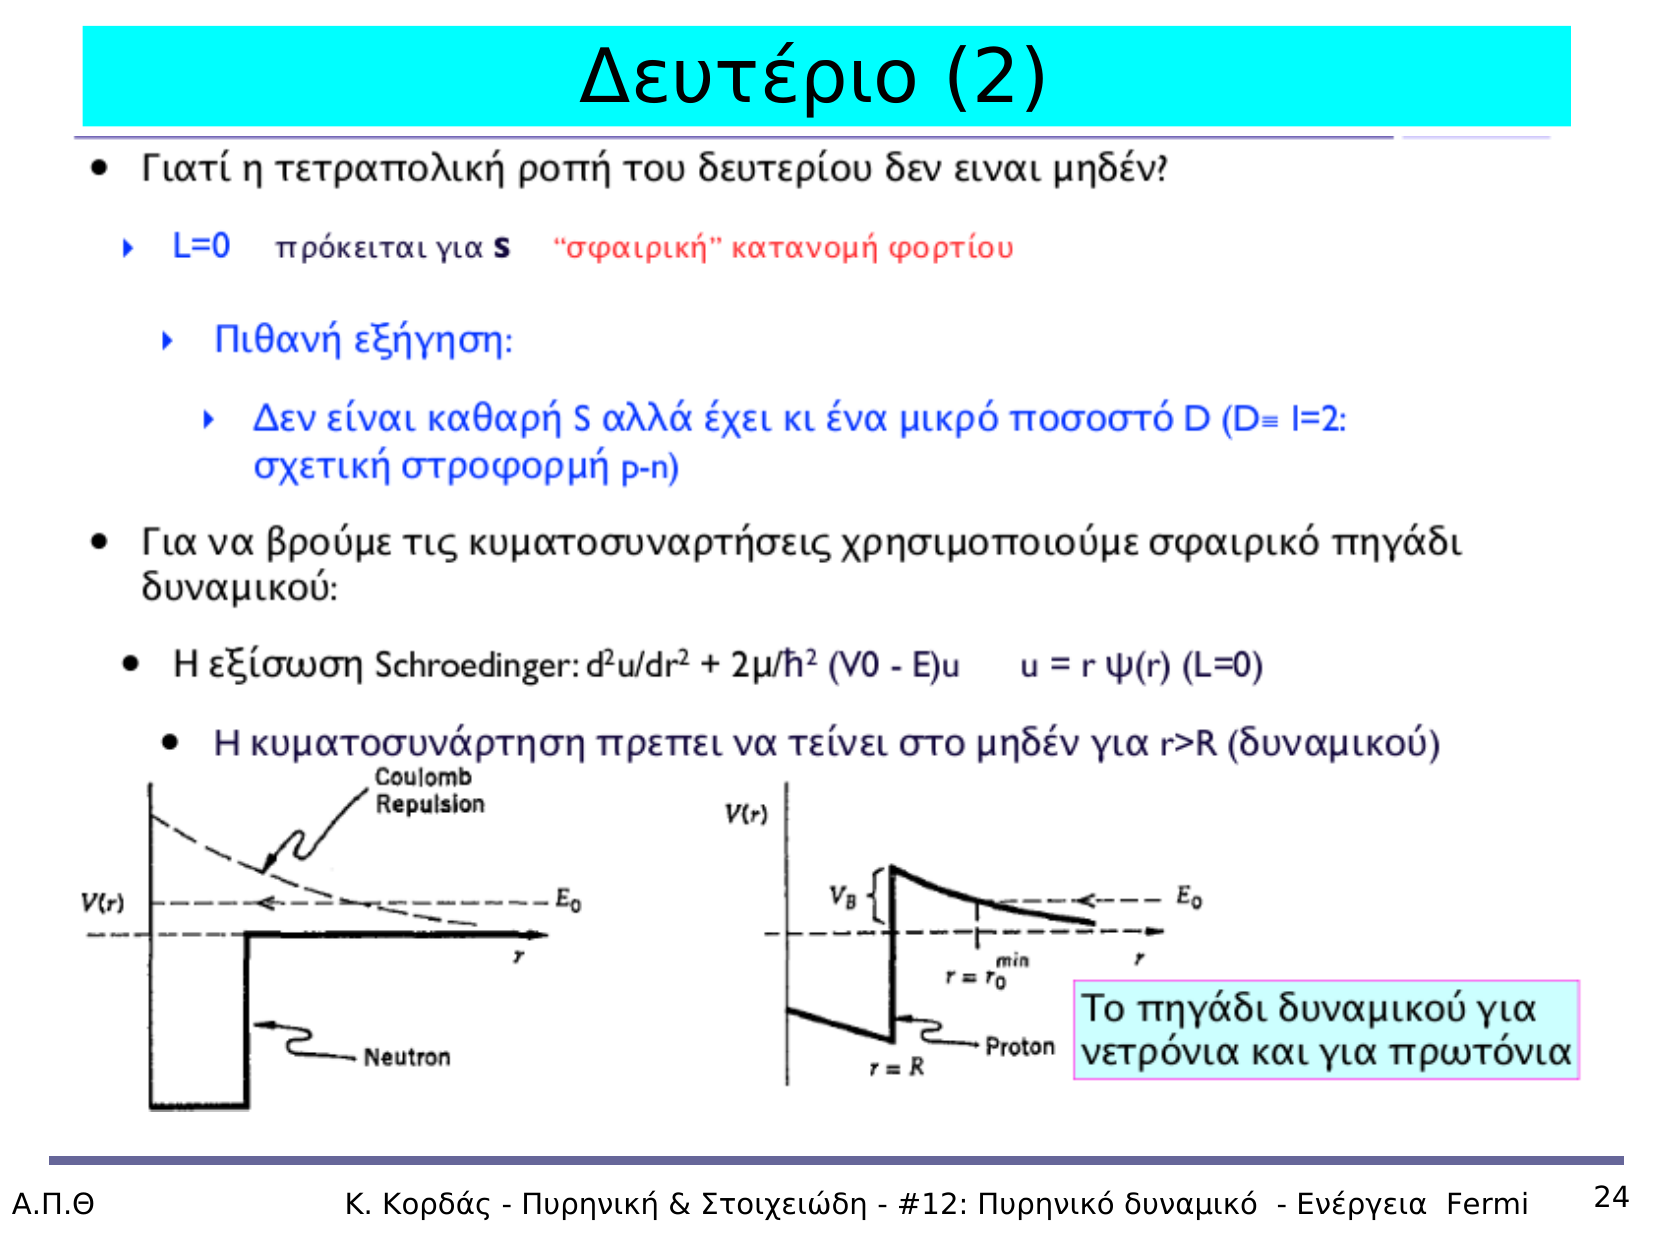

# Δευτέριο (2)
24
Α.Π.Θ
Κ. Κορδάς - Πυρηνική & Στοιχειώδη - #12: Πυρηνικό δυναμικό - Ενέργεια Fermi